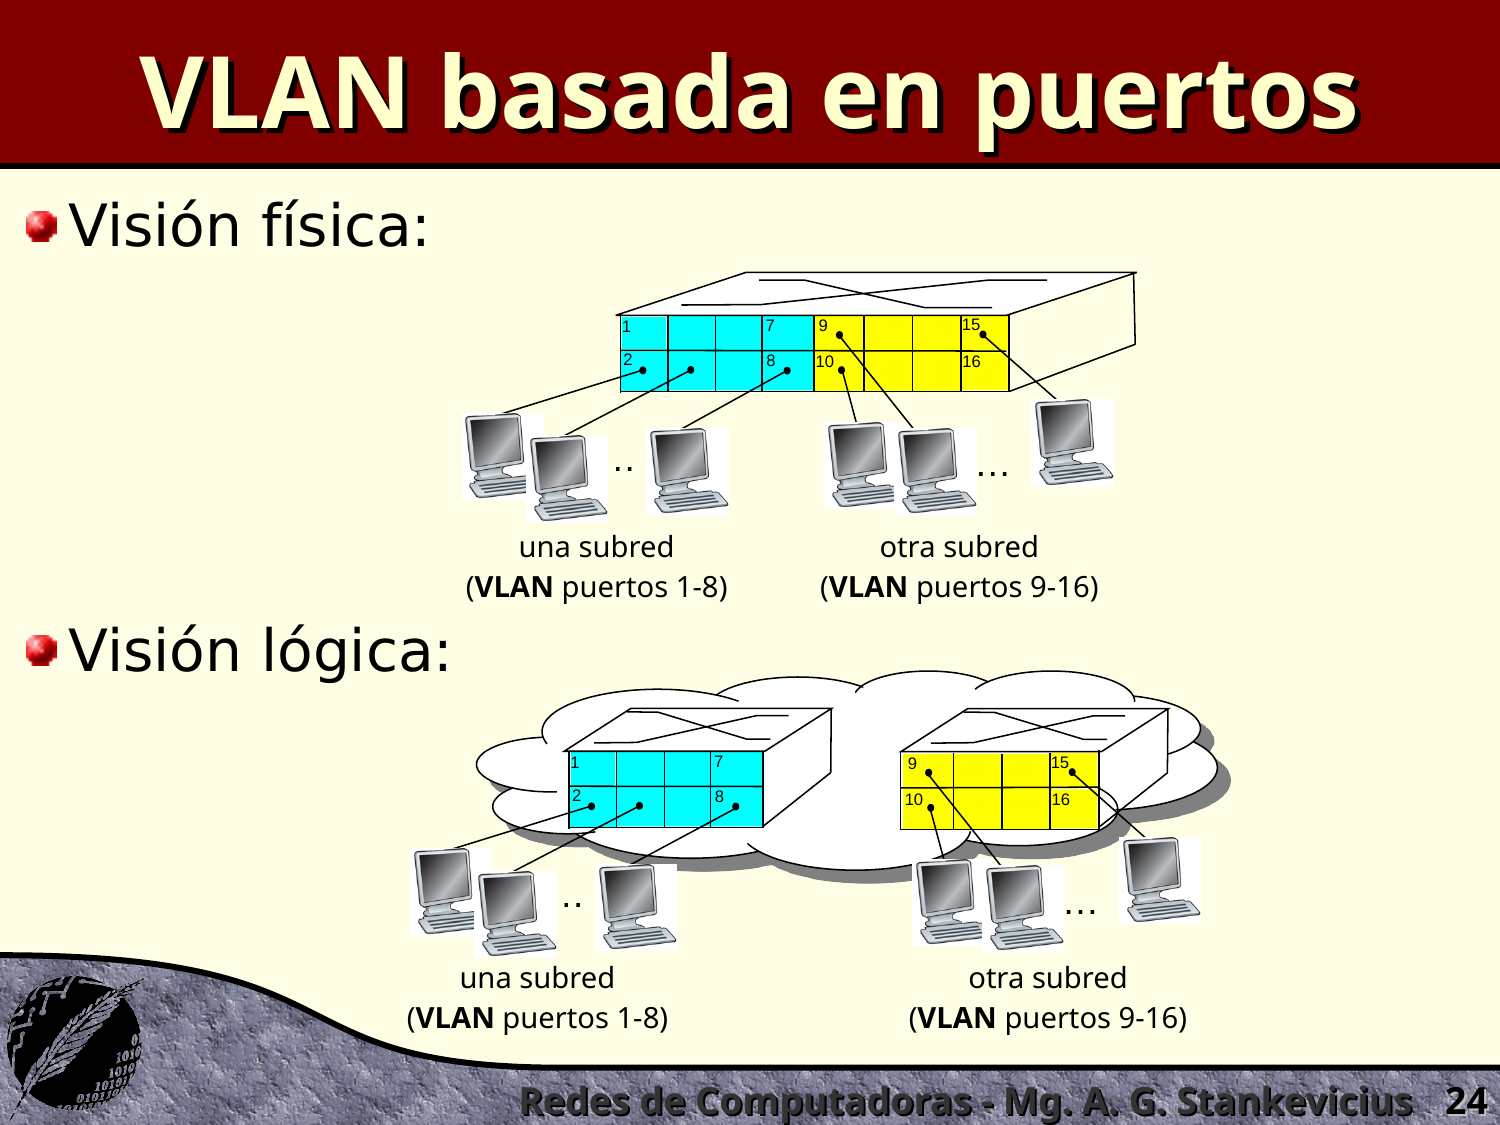

# VLAN basada en puertos
Visión física:
Visión lógica:
15
7
9
1
2
8
10
16
…
…
una subred
(VLAN puertos 1-8)
otra subred
(VLAN puertos 9-16)
7
1
2
8
15
9
10
16
…
…
una subred
(VLAN puertos 1-8)
otra subred
(VLAN puertos 9-16)
24